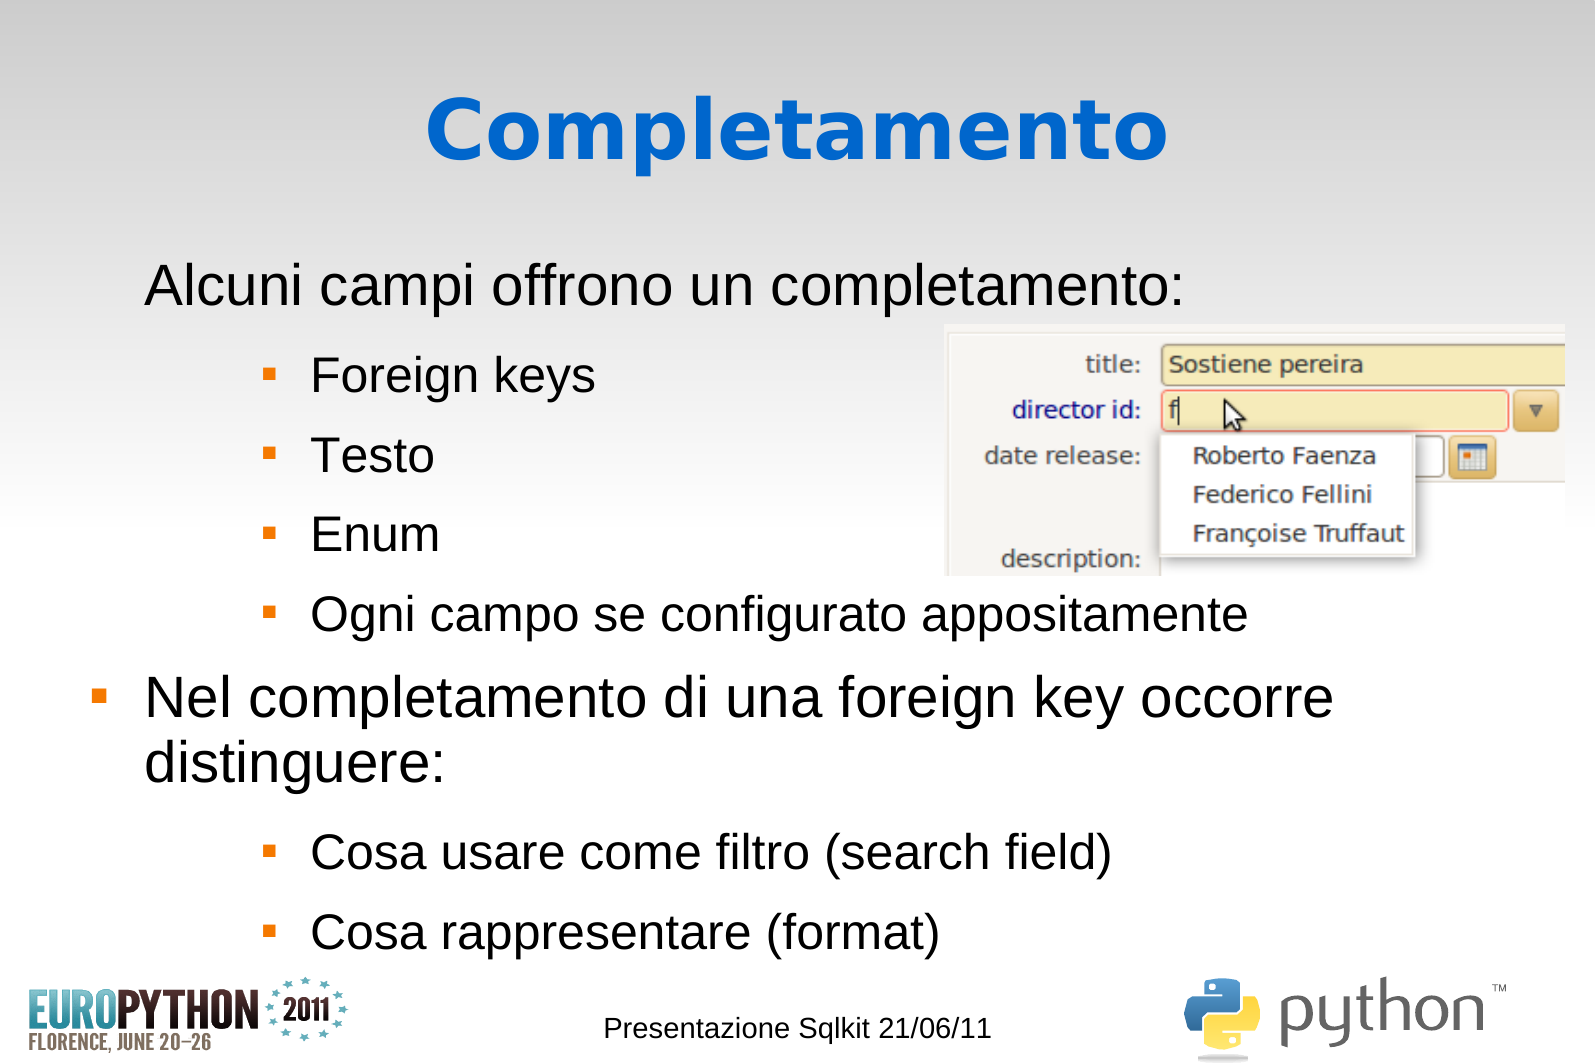

# Completamento
Alcuni campi offrono un completamento:
Foreign keys
Testo
Enum
Ogni campo se configurato appositamente
Nel completamento di una foreign key occorre distinguere:
Cosa usare come filtro (search field)
Cosa rappresentare (format)